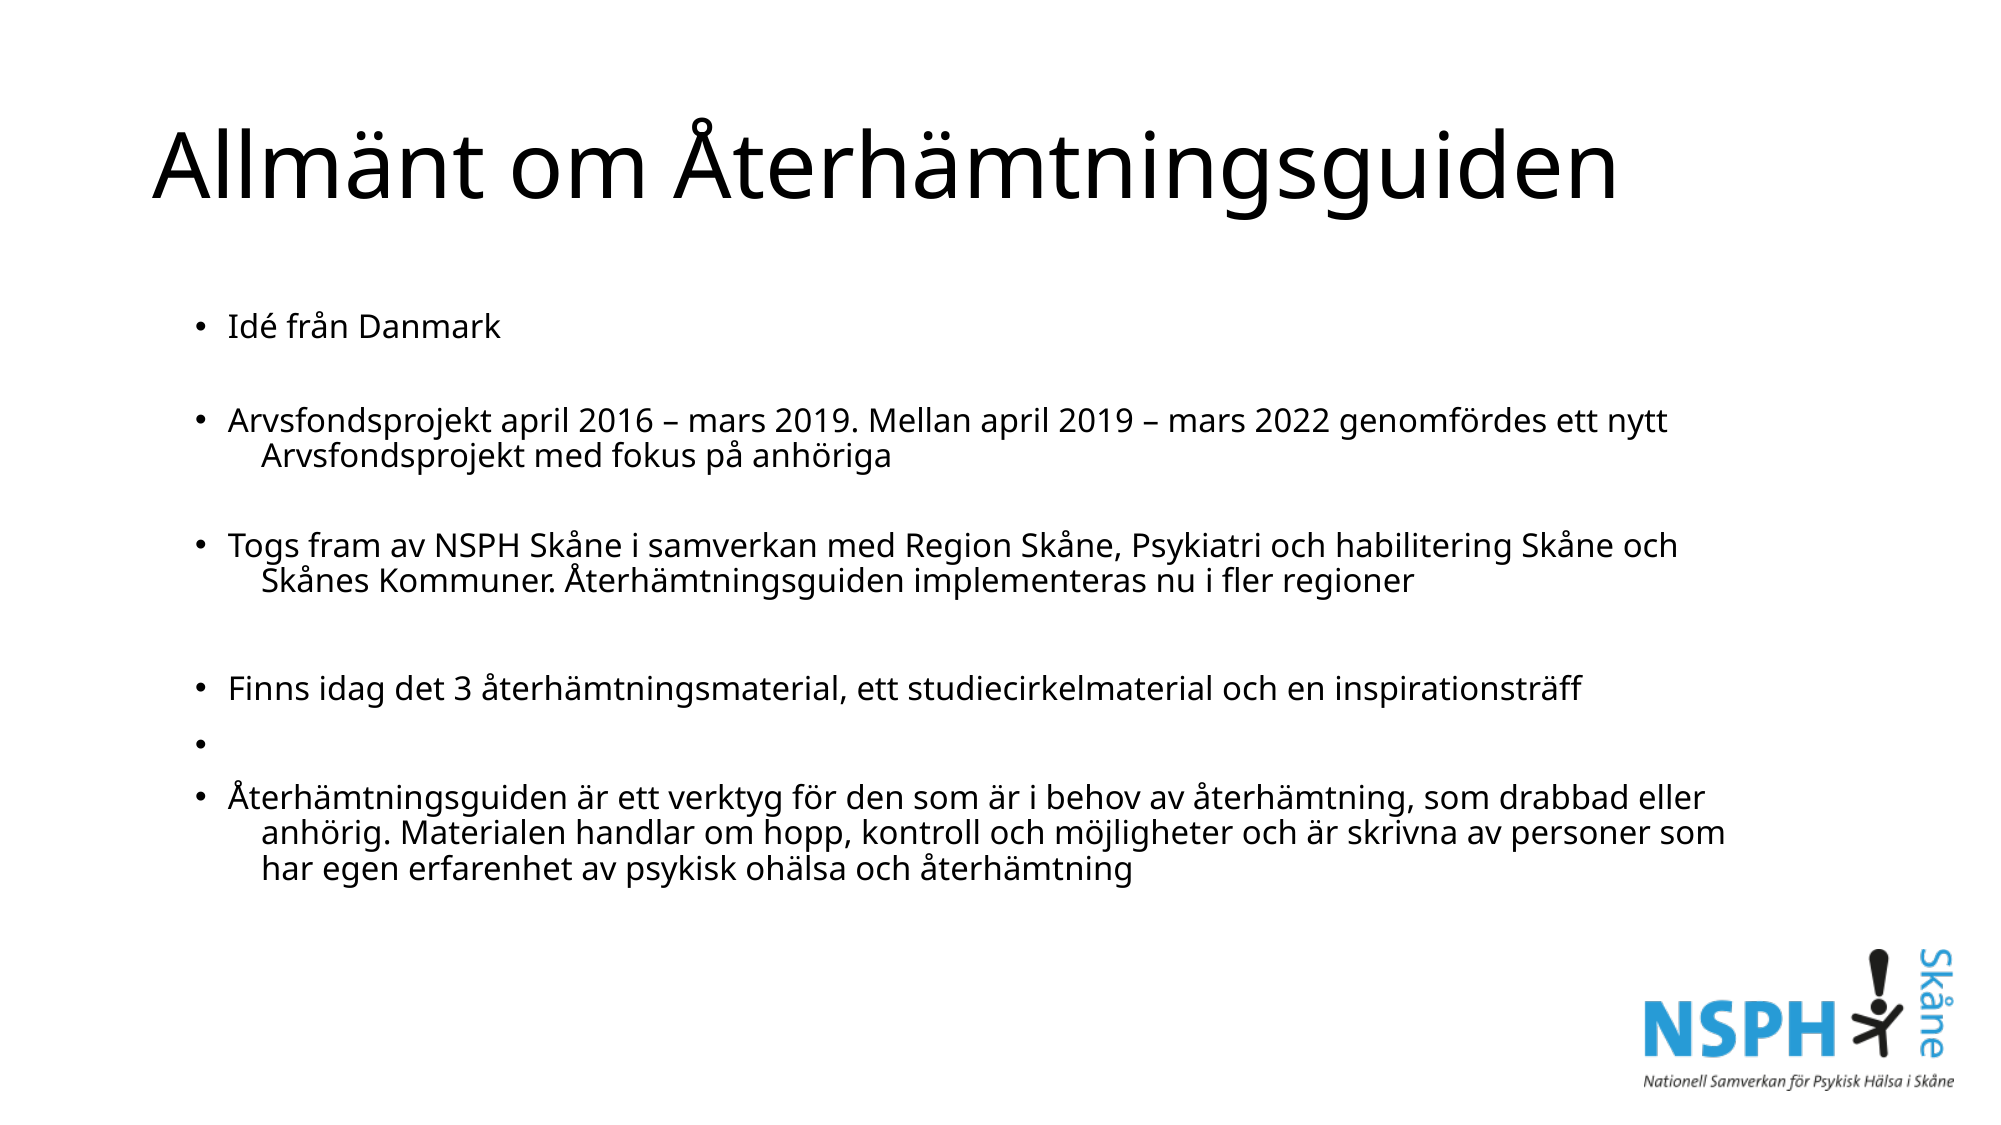

# Allmänt om Återhämtningsguiden
Idé från Danmark
Arvsfondsprojekt april 2016 – mars 2019. Mellan april 2019 – mars 2022 genomfördes ett nytt Arvsfondsprojekt med fokus på anhöriga
Togs fram av NSPH Skåne i samverkan med Region Skåne, Psykiatri och habilitering Skåne och Skånes Kommuner. Återhämtningsguiden implementeras nu i fler regioner
Finns idag det 3 återhämtningsmaterial, ett studiecirkelmaterial och en inspirationsträff
Återhämtningsguiden är ett verktyg för den som är i behov av återhämtning, som drabbad eller anhörig. Materialen handlar om hopp, kontroll och möjligheter och är skrivna av personer som har egen erfarenhet av psykisk ohälsa och återhämtning